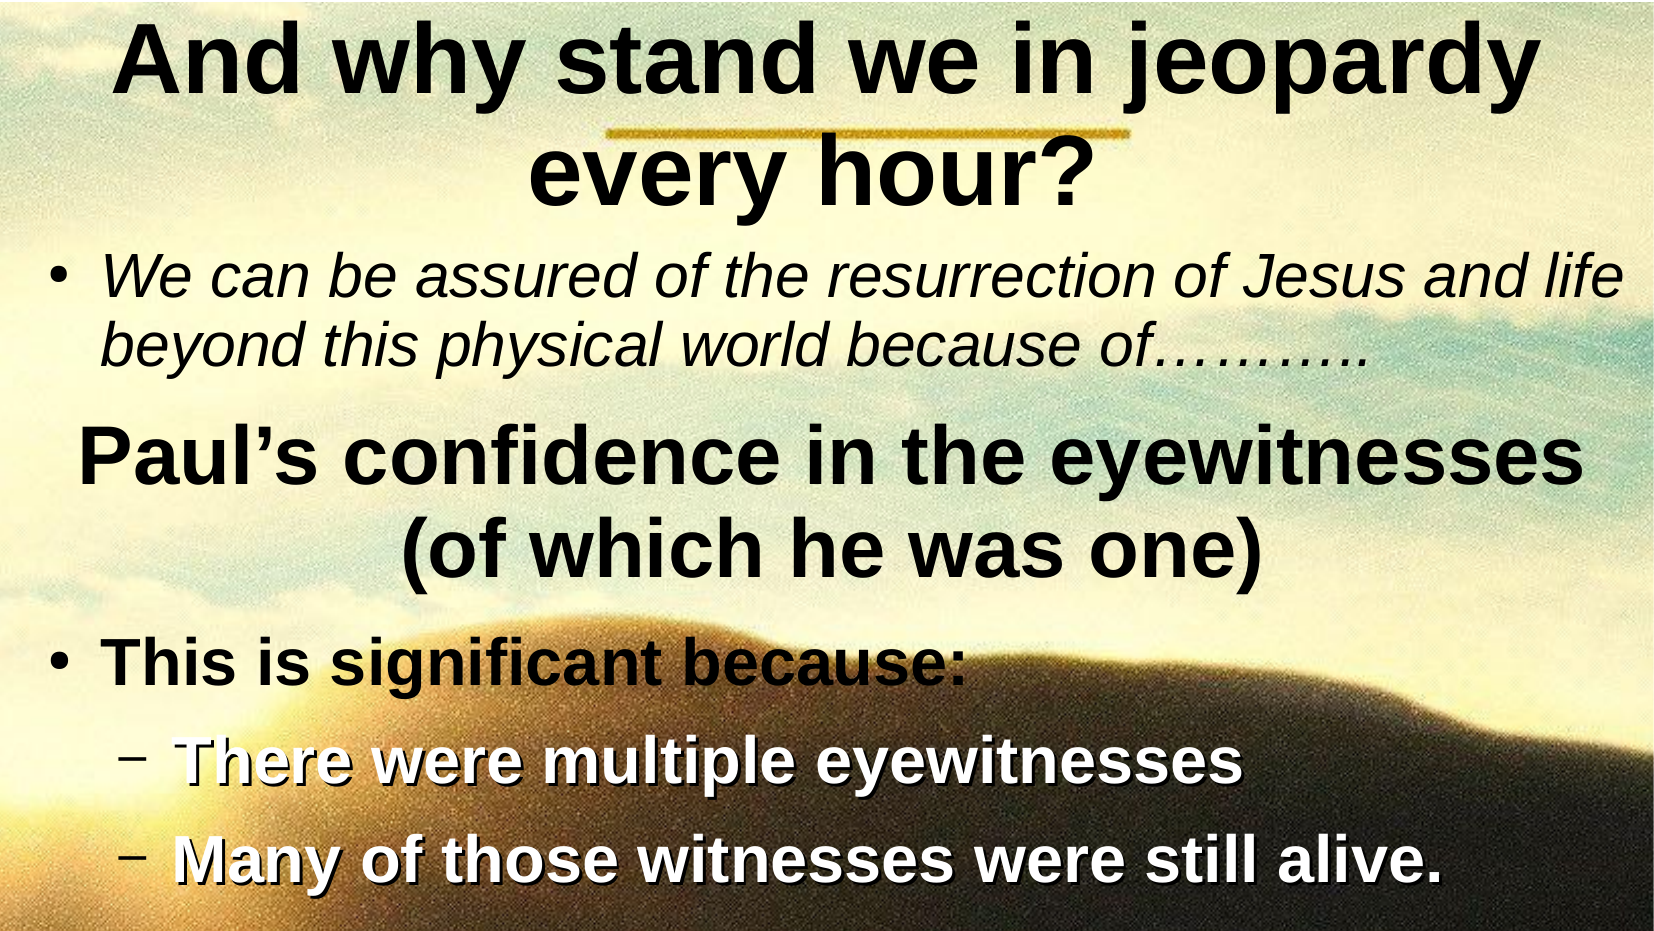

# And why stand we in jeopardy every hour?
We can be assured of the resurrection of Jesus and life beyond this physical world because of………..
Paul’s confidence in the eyewitnesses (of which he was one)
This is significant because:
There were multiple eyewitnesses
Many of those witnesses were still alive.